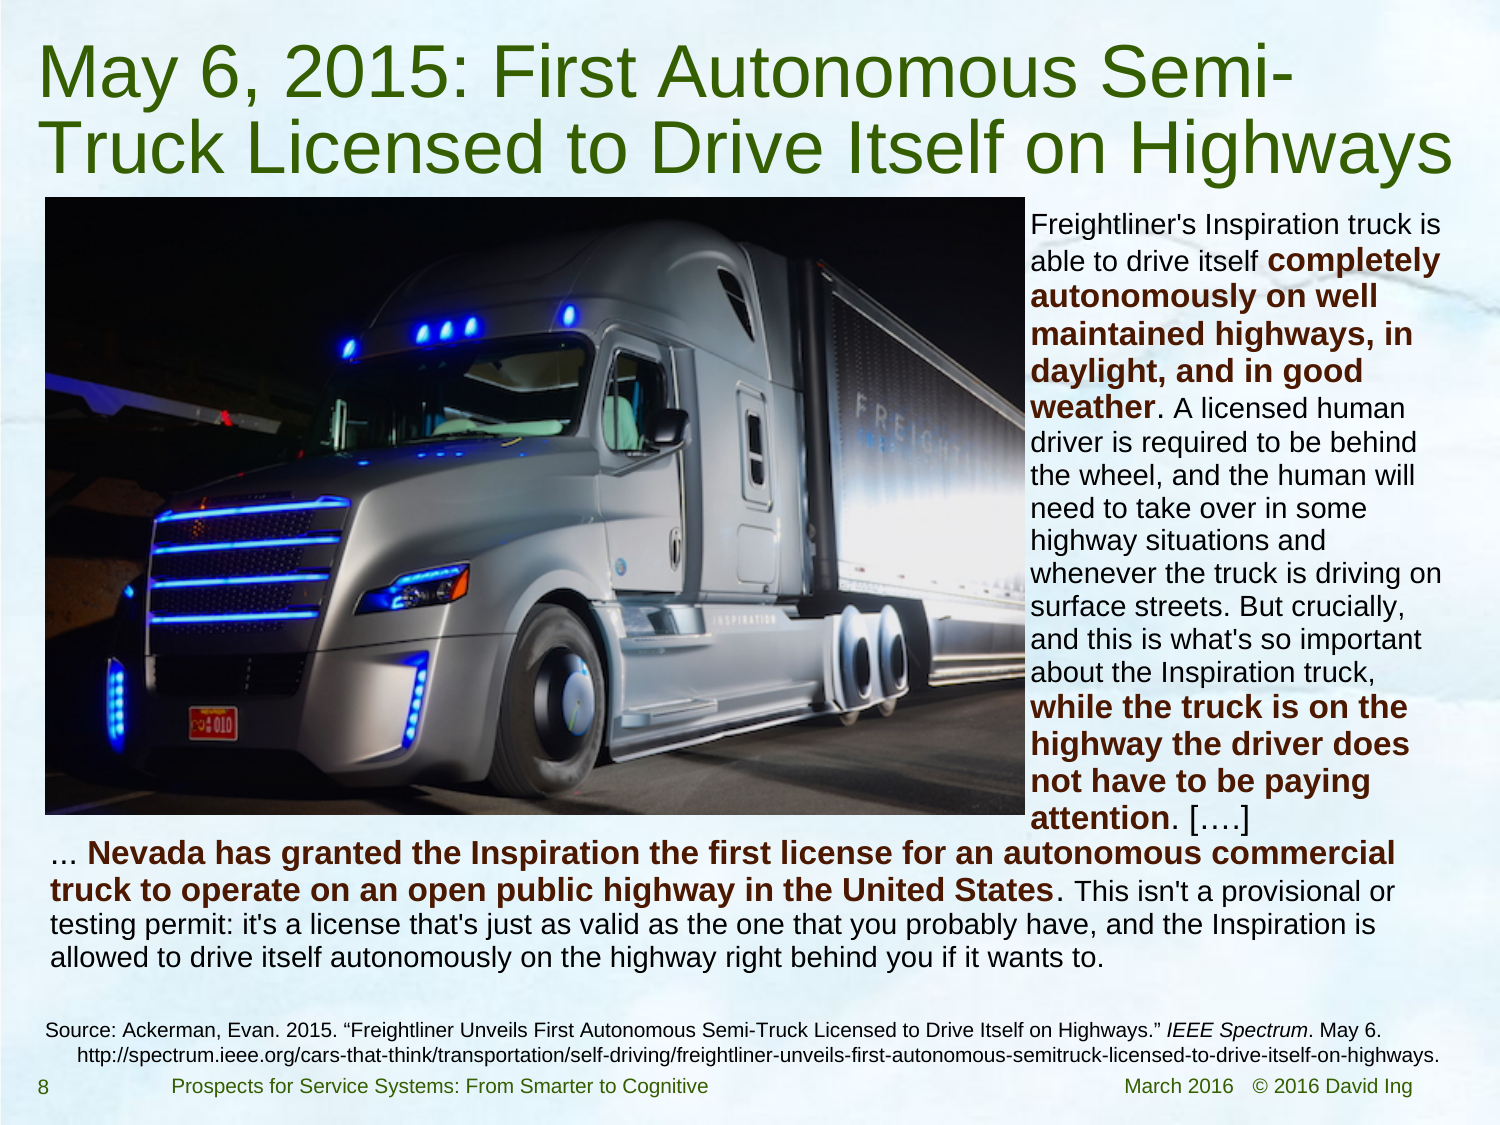

# May 6, 2015: First Autonomous Semi-Truck Licensed to Drive Itself on Highways
Freightliner's Inspiration truck is able to drive itself completely autonomously on well maintained highways, in daylight, and in good weather. A licensed human driver is required to be behind the wheel, and the human will need to take over in some highway situations and whenever the truck is driving on surface streets. But crucially, and this is what's so important about the Inspiration truck, while the truck is on the highway the driver does not have to be paying attention. [….]
... Nevada has granted the Inspiration the first license for an autonomous commercial truck to operate on an open public highway in the United States. This isn't a provisional or testing permit: it's a license that's just as valid as the one that you probably have, and the Inspiration is allowed to drive itself autonomously on the highway right behind you if it wants to.
Source: Ackerman, Evan. 2015. “Freightliner Unveils First Autonomous Semi-Truck Licensed to Drive Itself on Highways.” IEEE Spectrum. May 6. http://spectrum.ieee.org/cars-that-think/transportation/self-driving/freightliner-unveils-first-autonomous-semitruck-licensed-to-drive-itself-on-highways.
-
Prospects for Service Systems: From Smarter to Cognitive
March 2016
8